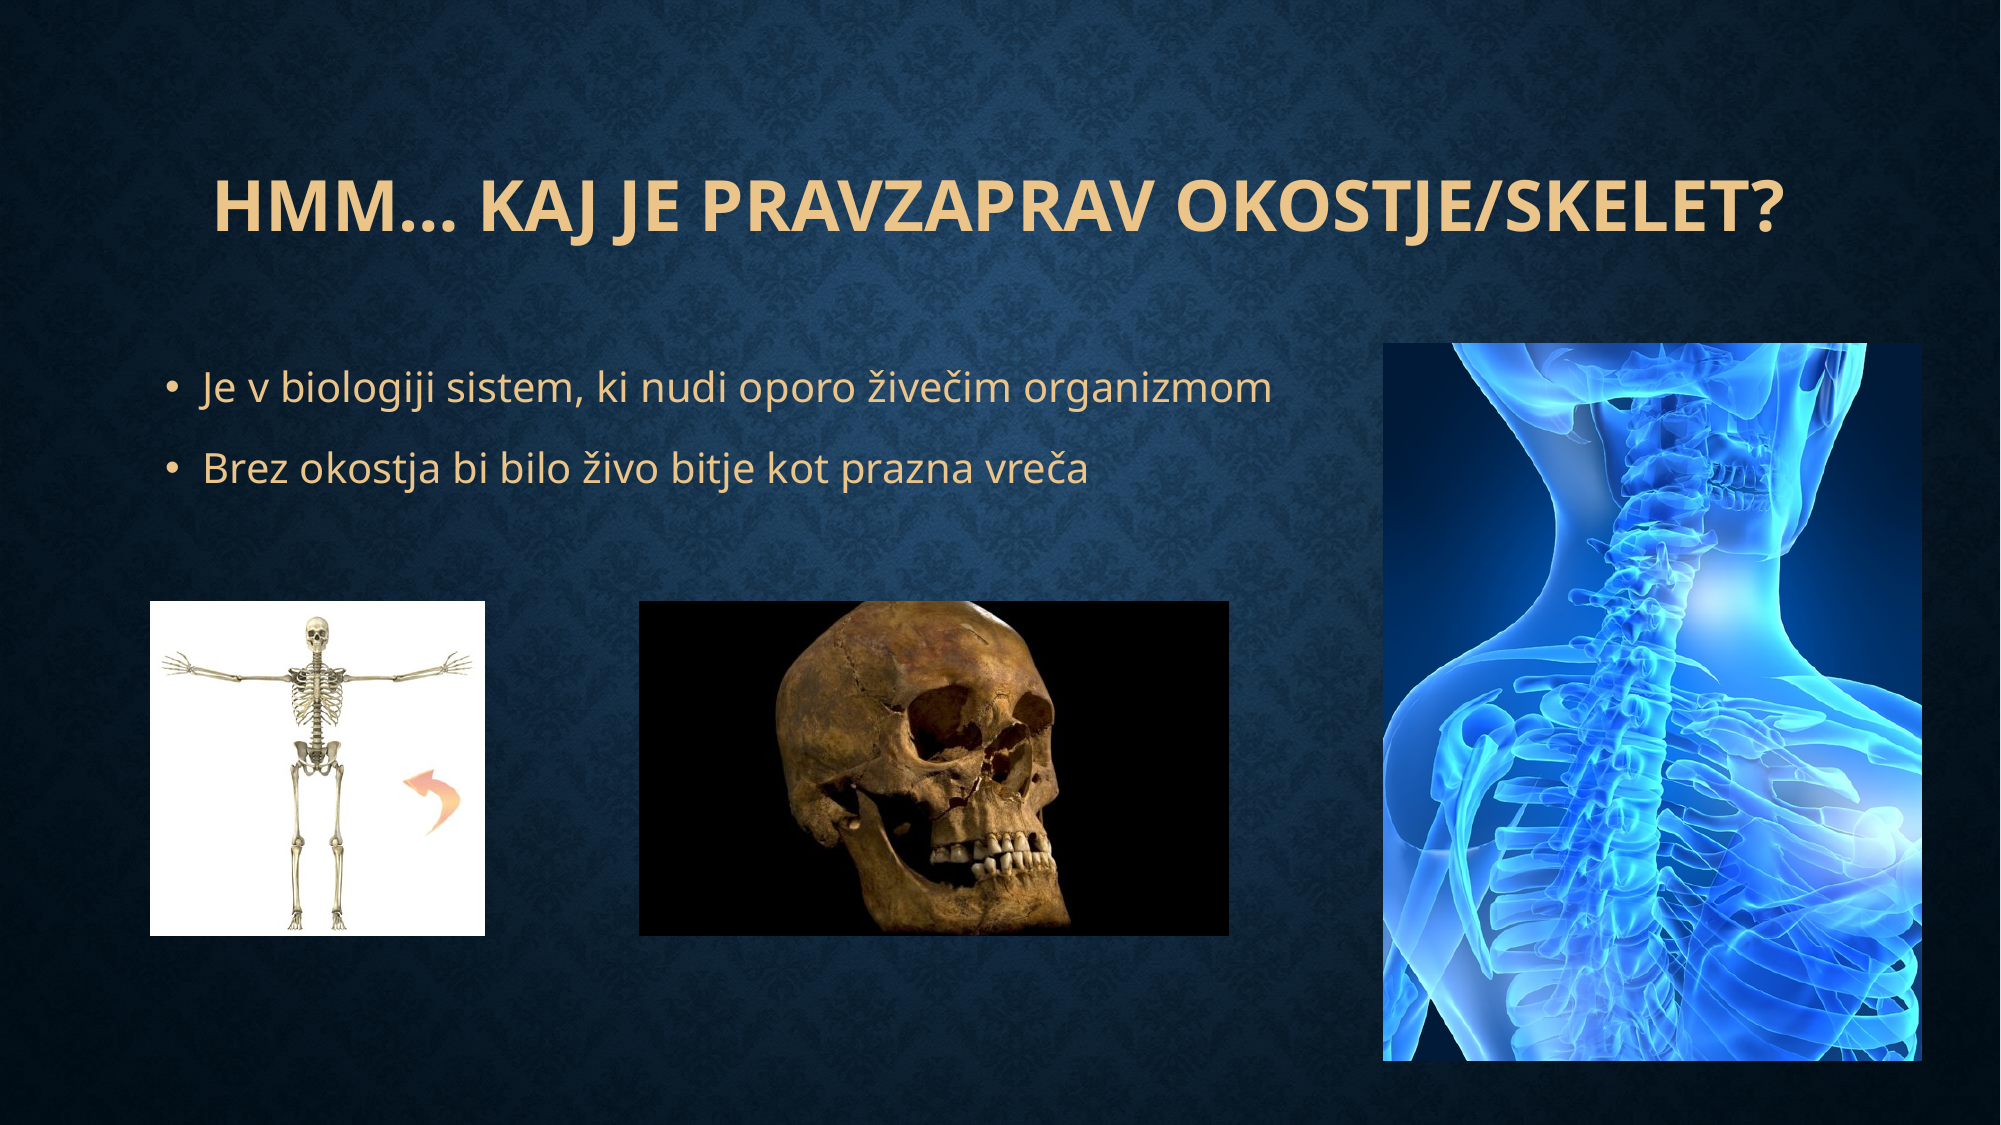

# HMM… KAJ JE PRAVZAPRAV OKOSTJE/skelet?
Je v biologiji sistem, ki nudi oporo živečim organizmom
Brez okostja bi bilo živo bitje kot prazna vreča